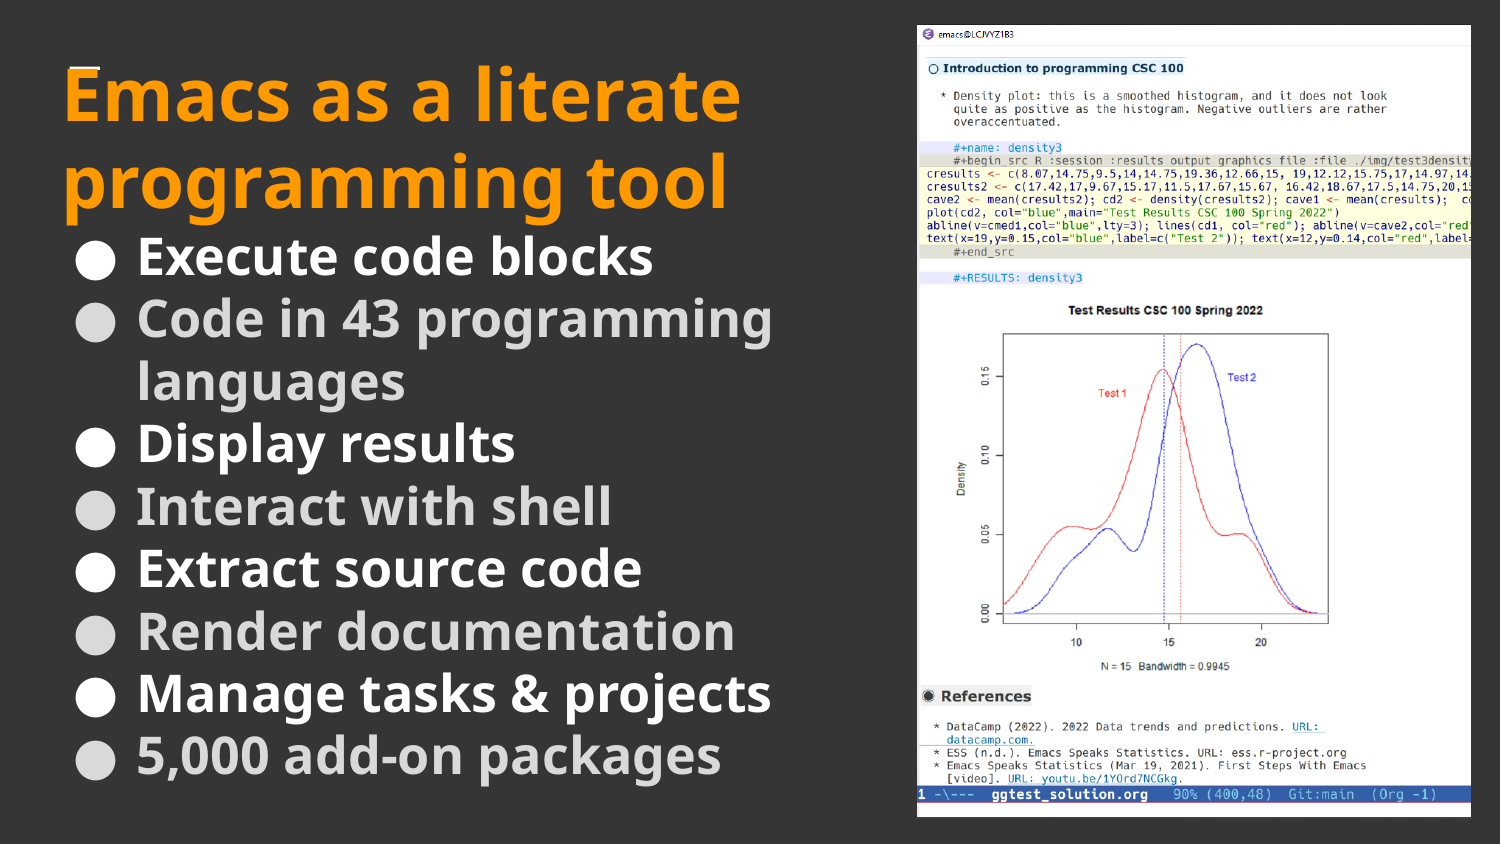

# Emacs as a literate programming tool
Execute code blocks
Code in 43 programming languages
Display results
Interact with shell
Extract source code
Render documentation
Manage tasks & projects
5,000 add-on packages